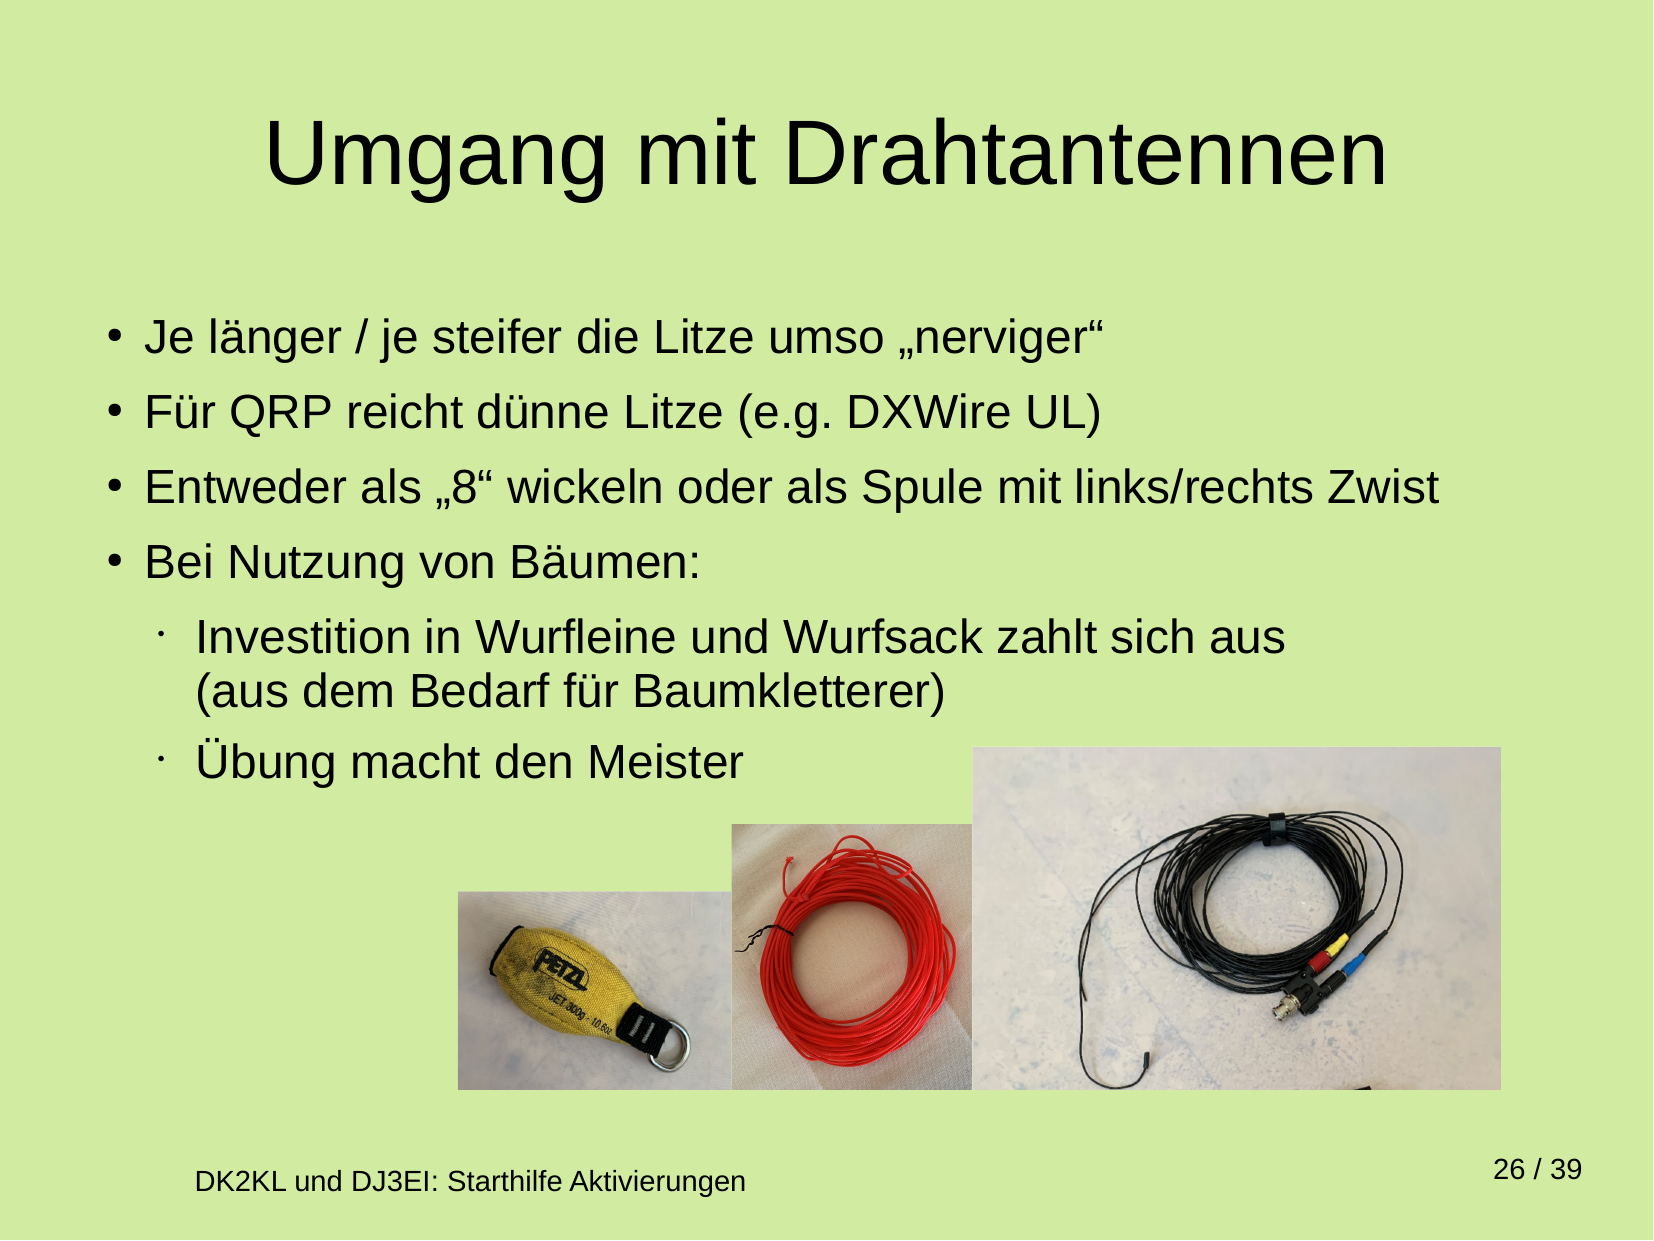

# Umgang mit Drahtantennen
Je länger / je steifer die Litze umso „nerviger“
Für QRP reicht dünne Litze (e.g. DXWire UL)
Entweder als „8“ wickeln oder als Spule mit links/rechts Zwist
Bei Nutzung von Bäumen:
Investition in Wurfleine und Wurfsack zahlt sich aus
(aus dem Bedarf für Baumkletterer)
Übung macht den Meister